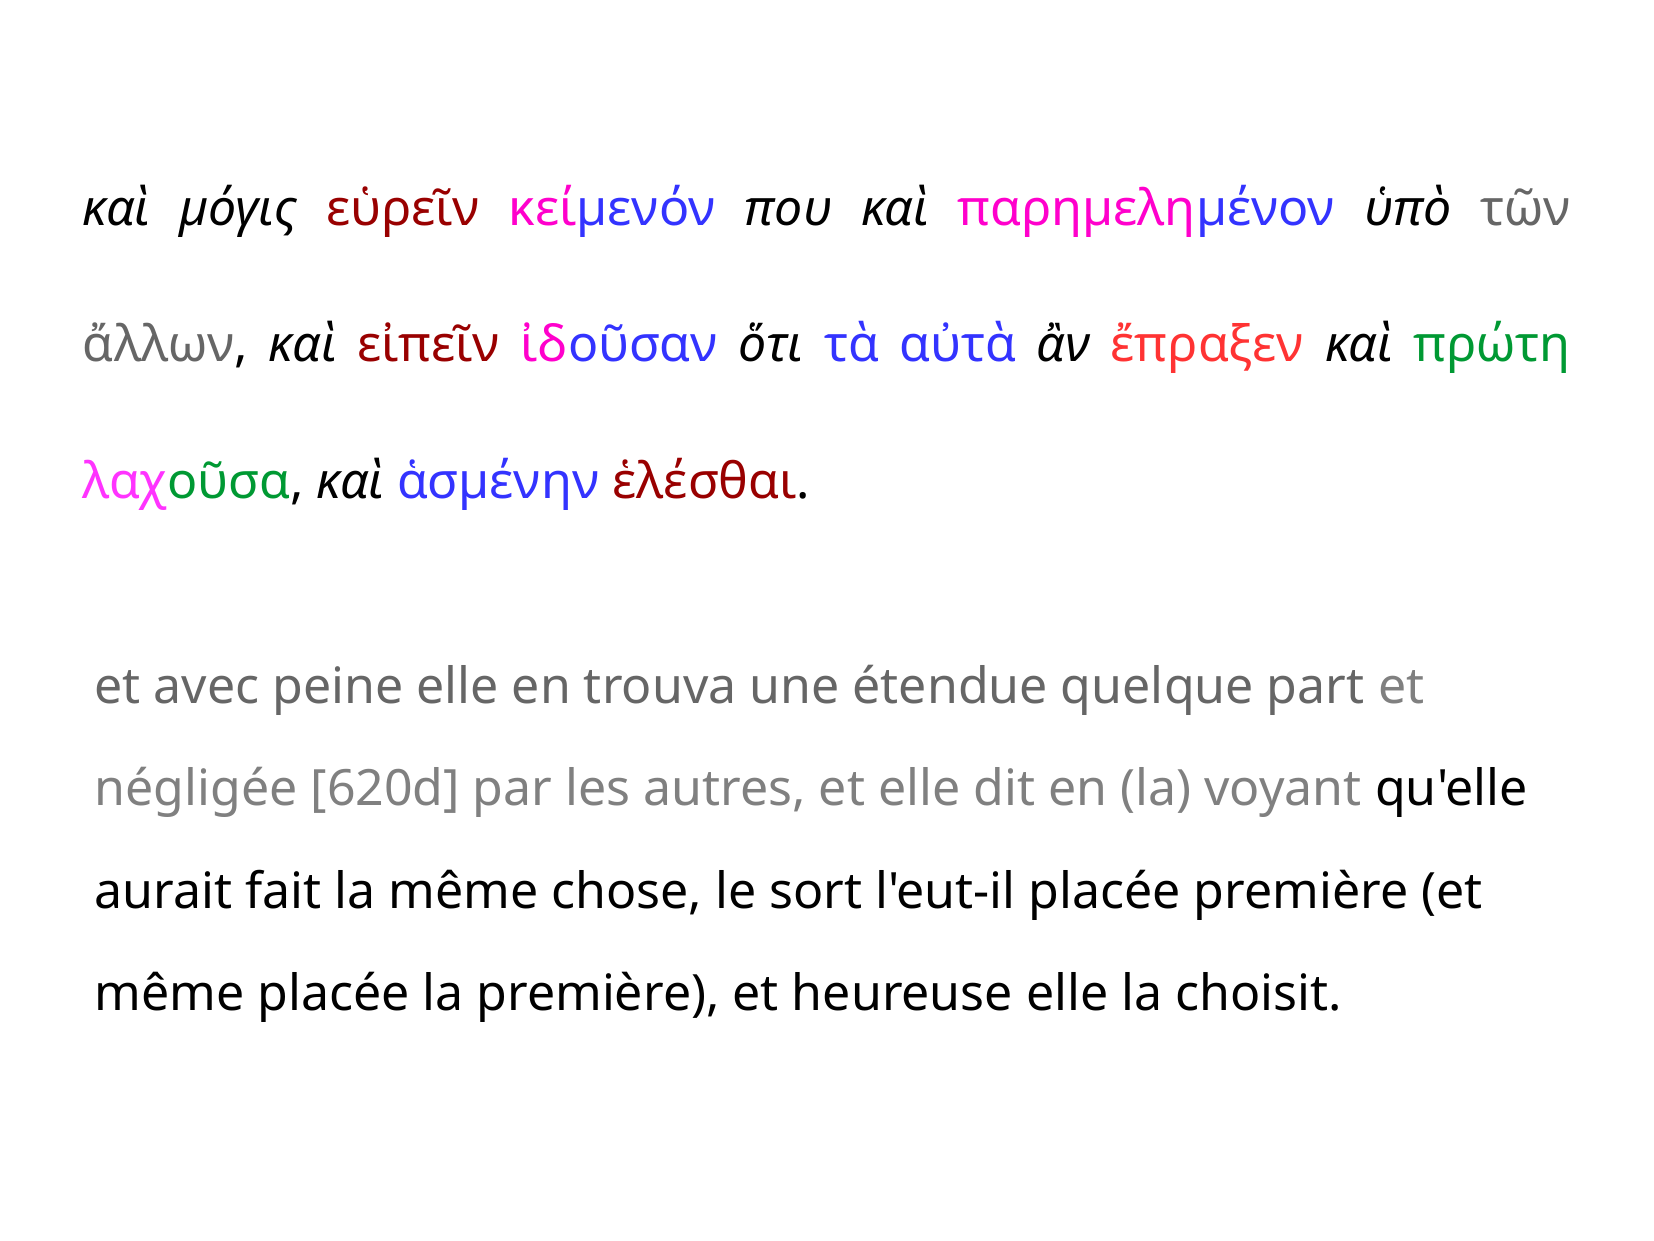

# καὶ μόγις εὑρεῖν κείμενόν που καὶ παρημελημένον ὑπὸ τῶν ἄλλων, καὶ εἰπεῖν ἰδοῦσαν ὅτι τὰ αὐτὰ ἂν ἔπραξεν καὶ πρώτη λαχοῦσα, καὶ ἁσμένην ἑλέσθαι.
et avec peine elle en trouva une étendue quelque part et négligée [620d] par les autres, et elle dit en (la) voyant qu'elle aurait fait la même chose, le sort l'eut-il placée première (et même placée la première), et heureuse elle la choisit.